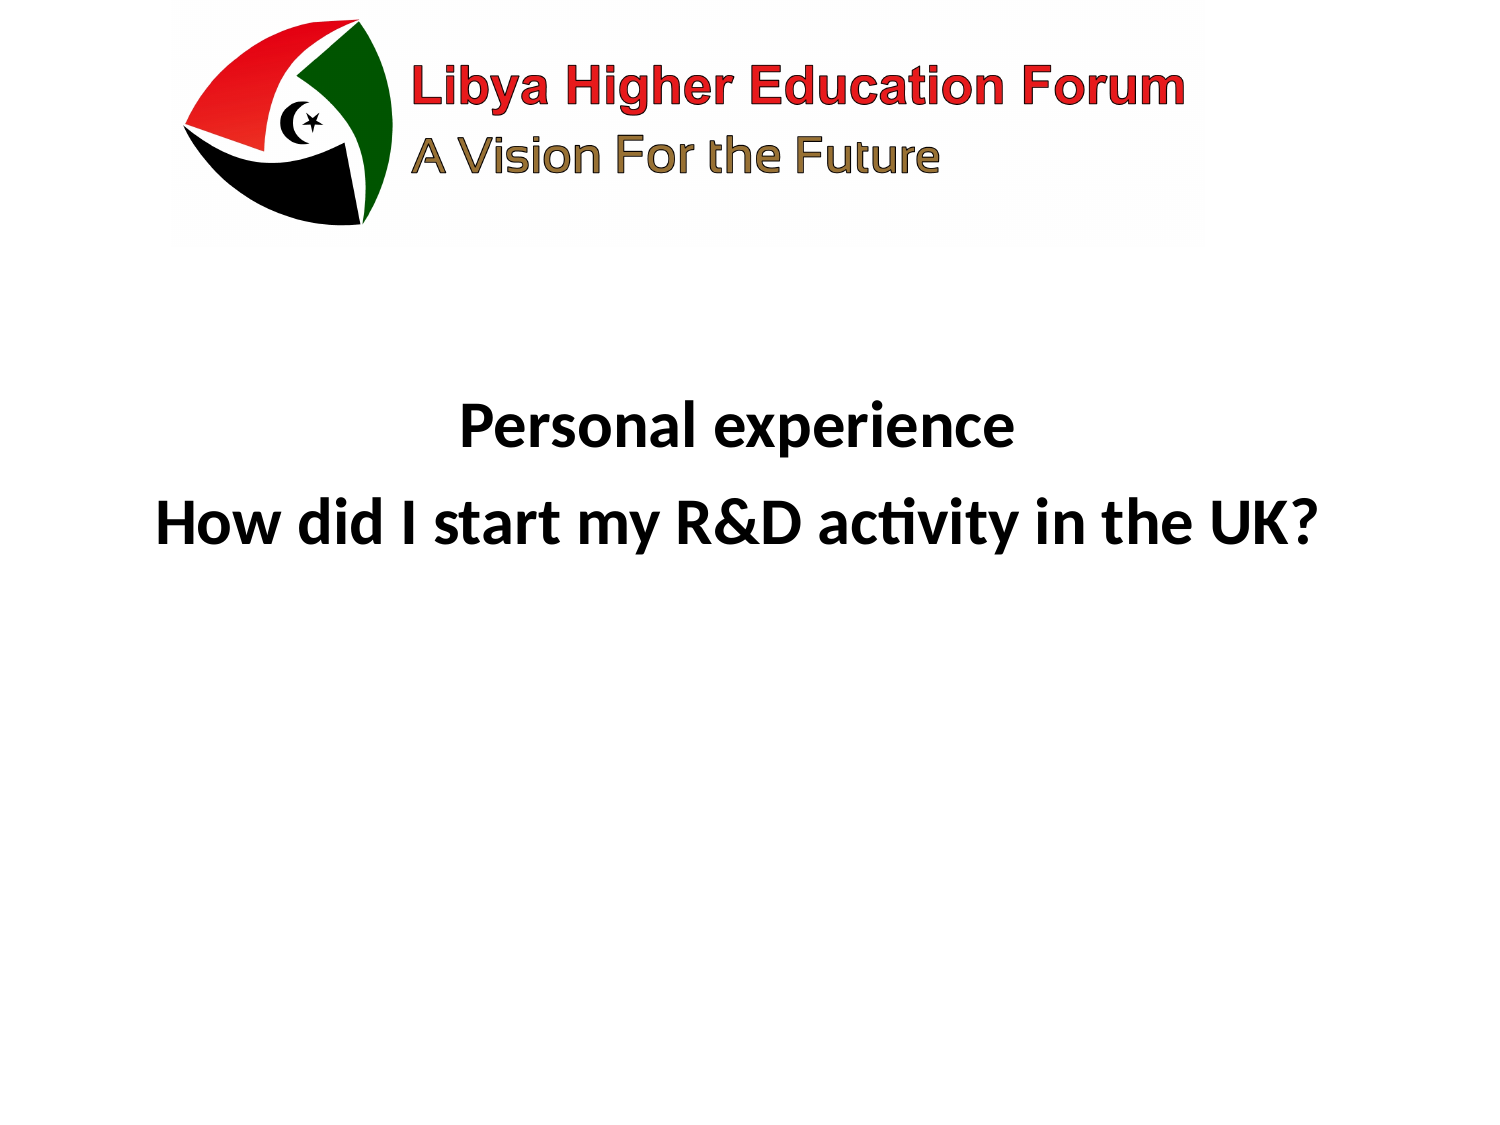

# Personal experience
How did I start my R&D activity in the UK?